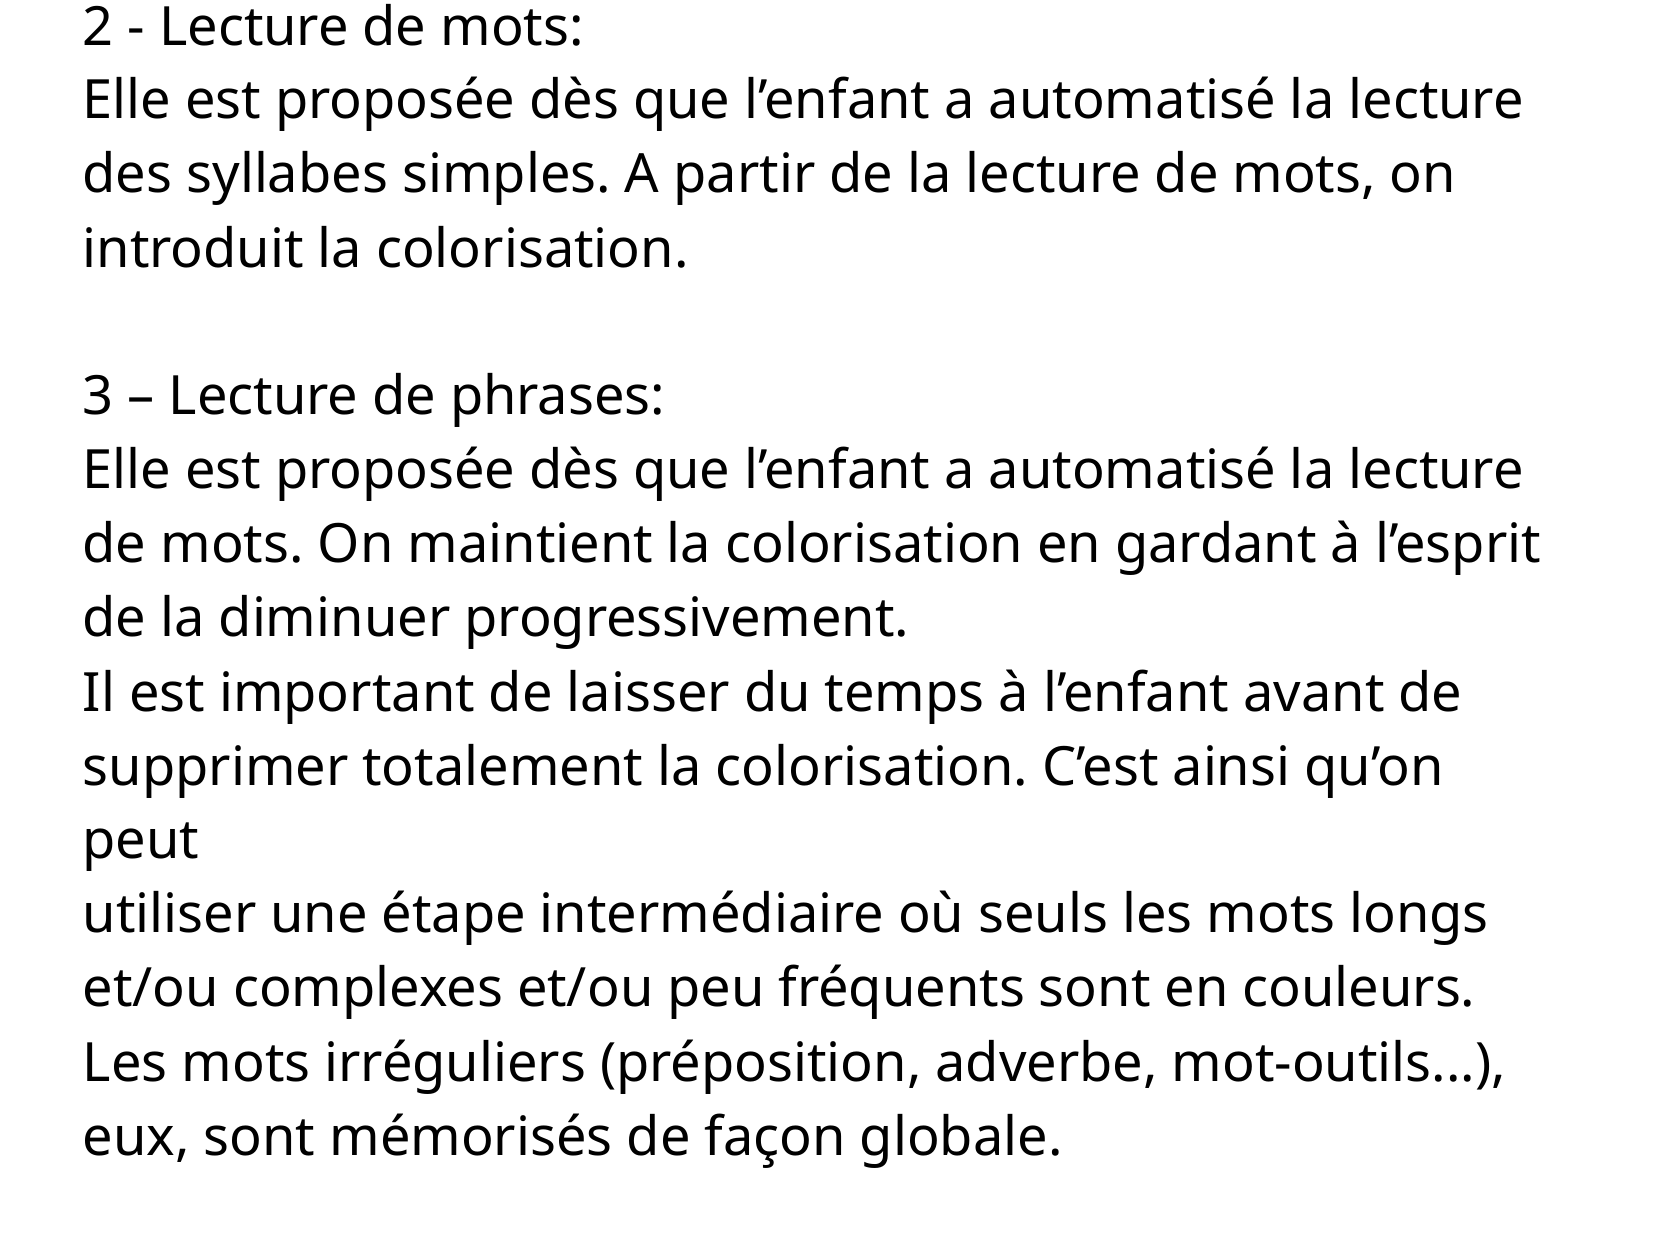

# 2 - Lecture de mots:
Elle est proposée dès que l’enfant a automatisé la lecture des syllabes simples. A partir de la lecture de mots, on introduit la colorisation.
3 – Lecture de phrases:
Elle est proposée dès que l’enfant a automatisé la lecture de mots. On maintient la colorisation en gardant à l’esprit de la diminuer progressivement.
Il est important de laisser du temps à l’enfant avant de
supprimer totalement la colorisation. C’est ainsi qu’on peut
utiliser une étape intermédiaire où seuls les mots longs et/ou complexes et/ou peu fréquents sont en couleurs.
Les mots irréguliers (préposition, adverbe, mot-outils...), eux, sont mémorisés de façon globale.